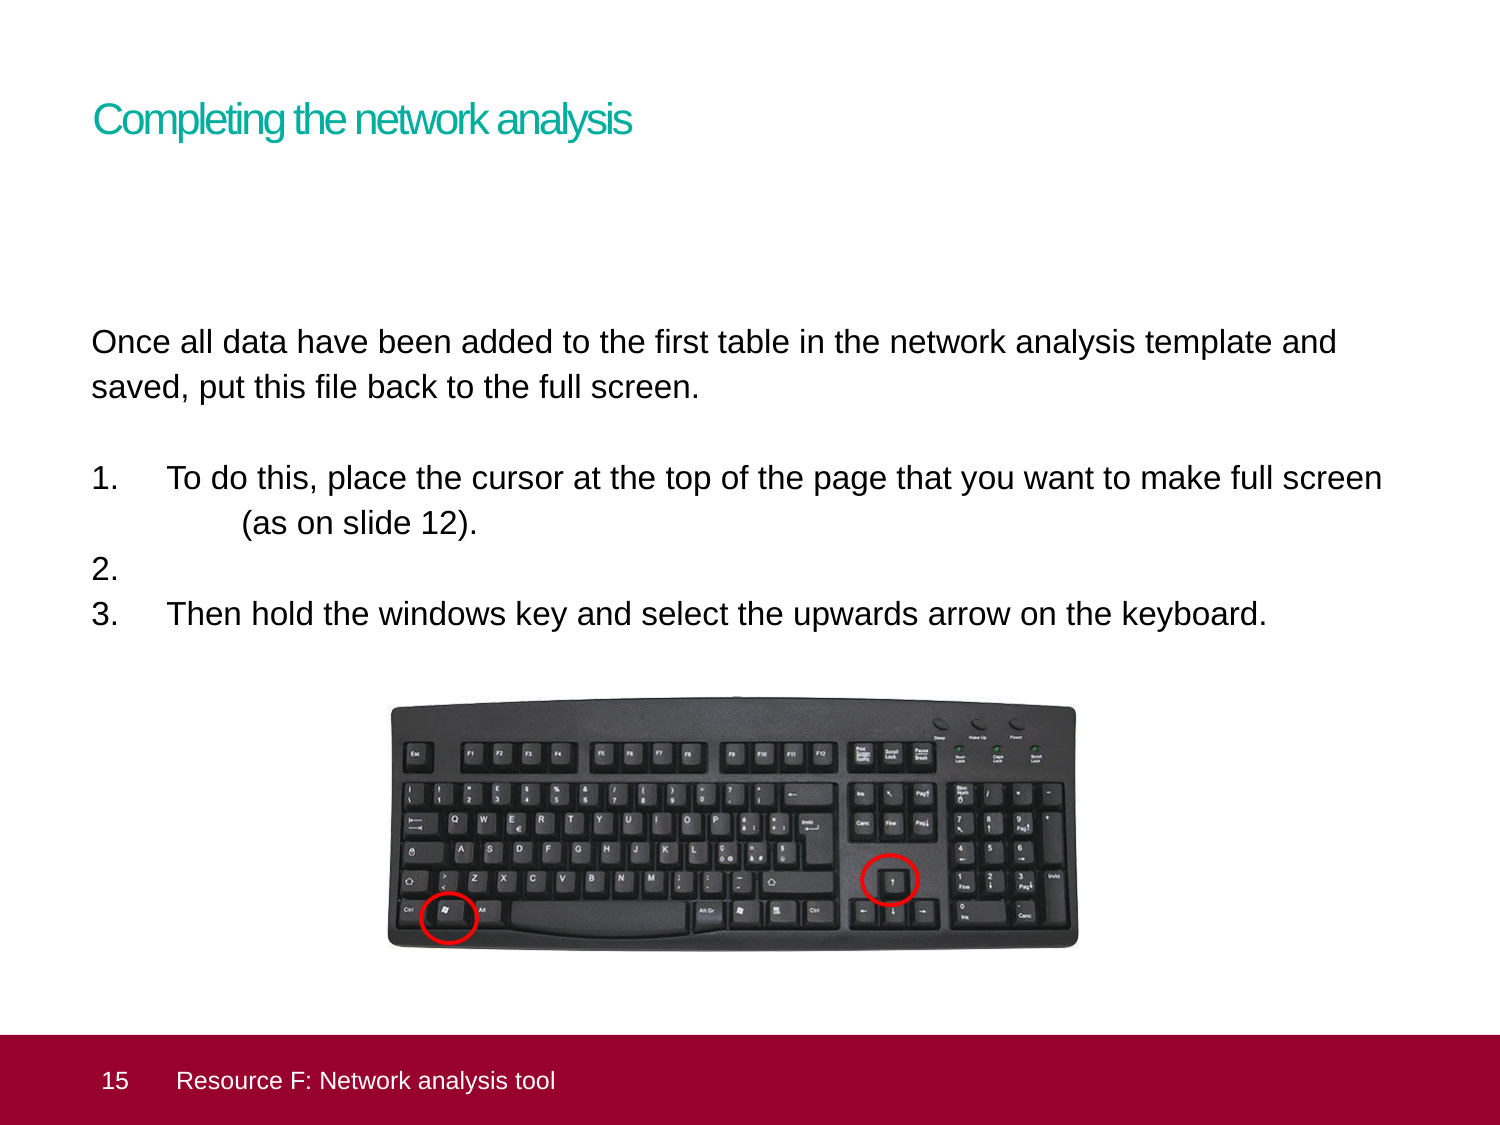

# Completing the network analysis
Once all data have been added to the first table in the network analysis template and saved, put this file back to the full screen.
To do this, place the cursor at the top of the page that you want to make full screen (as on slide 12).
Then hold the windows key and select the upwards arrow on the keyboard.
 15
Resource F: Network analysis tool